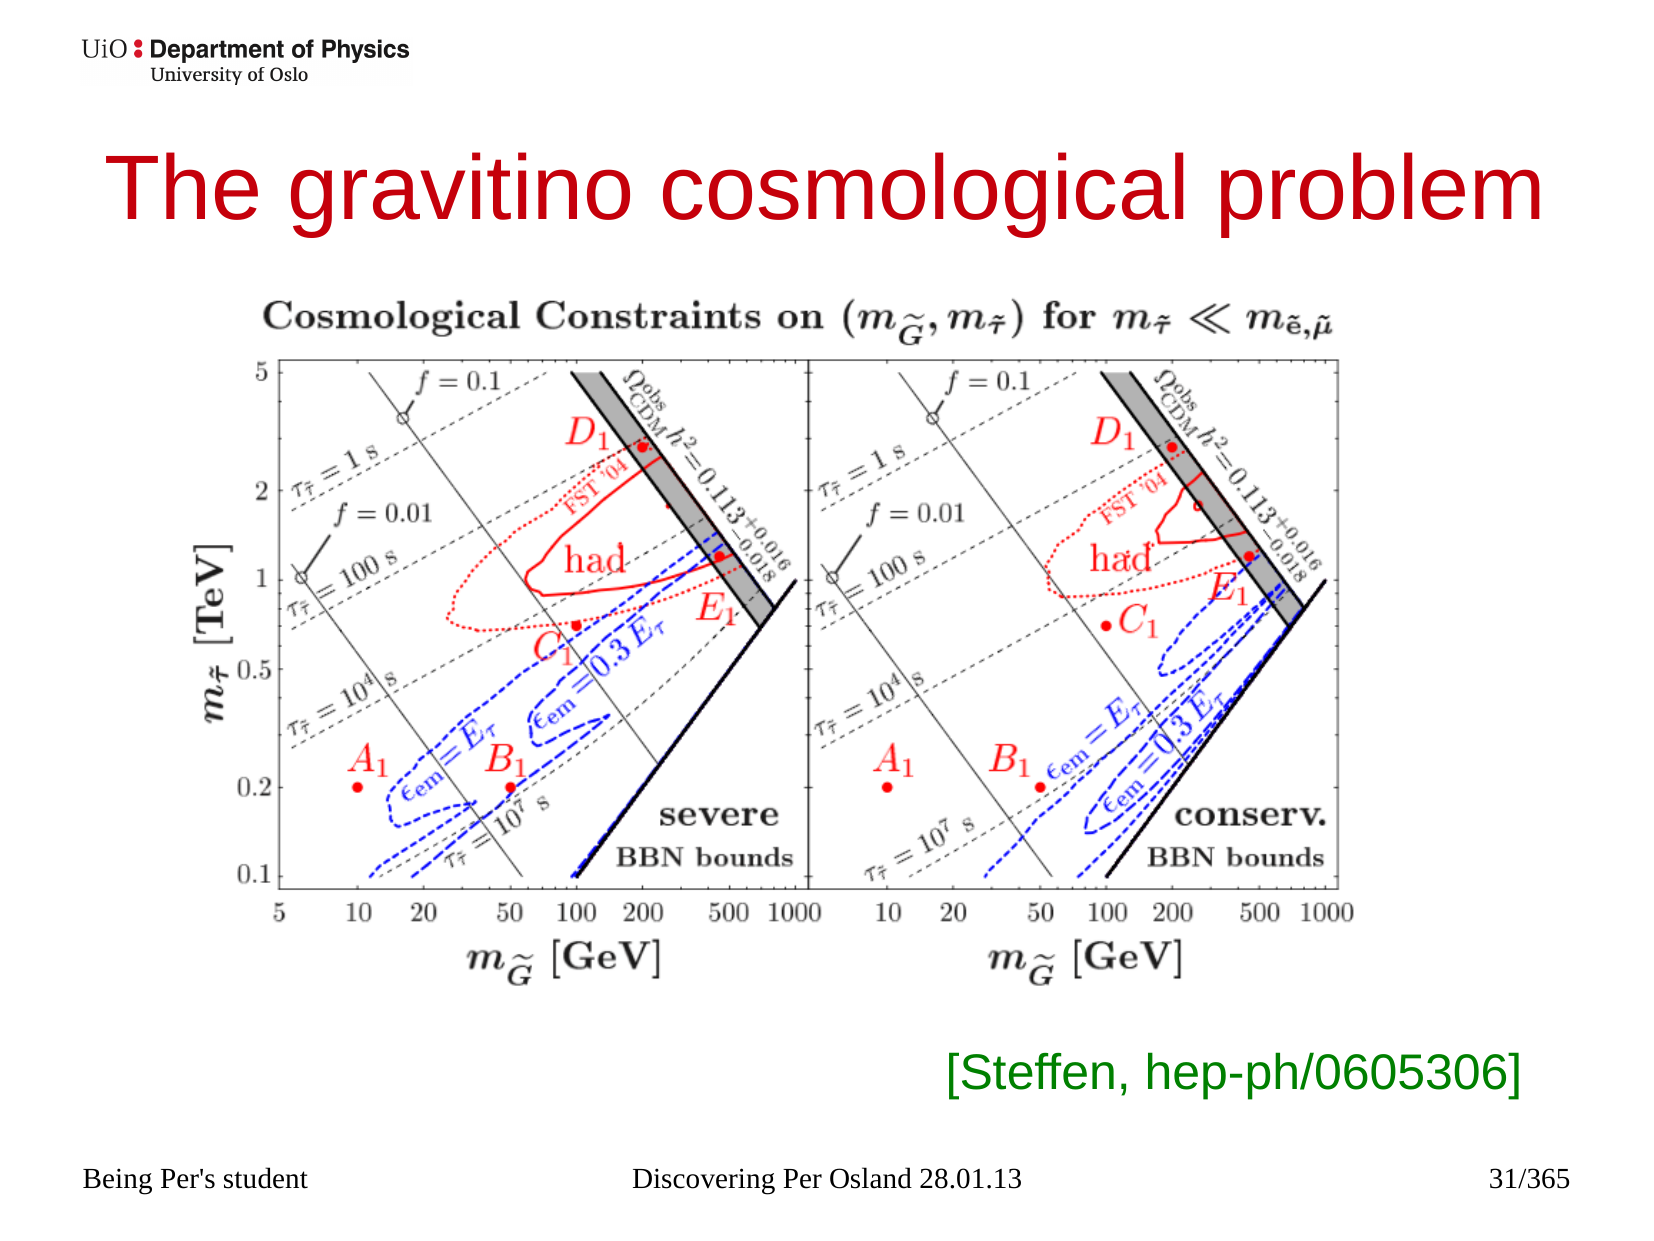

# The gravitino cosmological problem
[Steffen, hep-ph/0605306]
Being Per's student
Discovering Per Osland 28.01.13
31